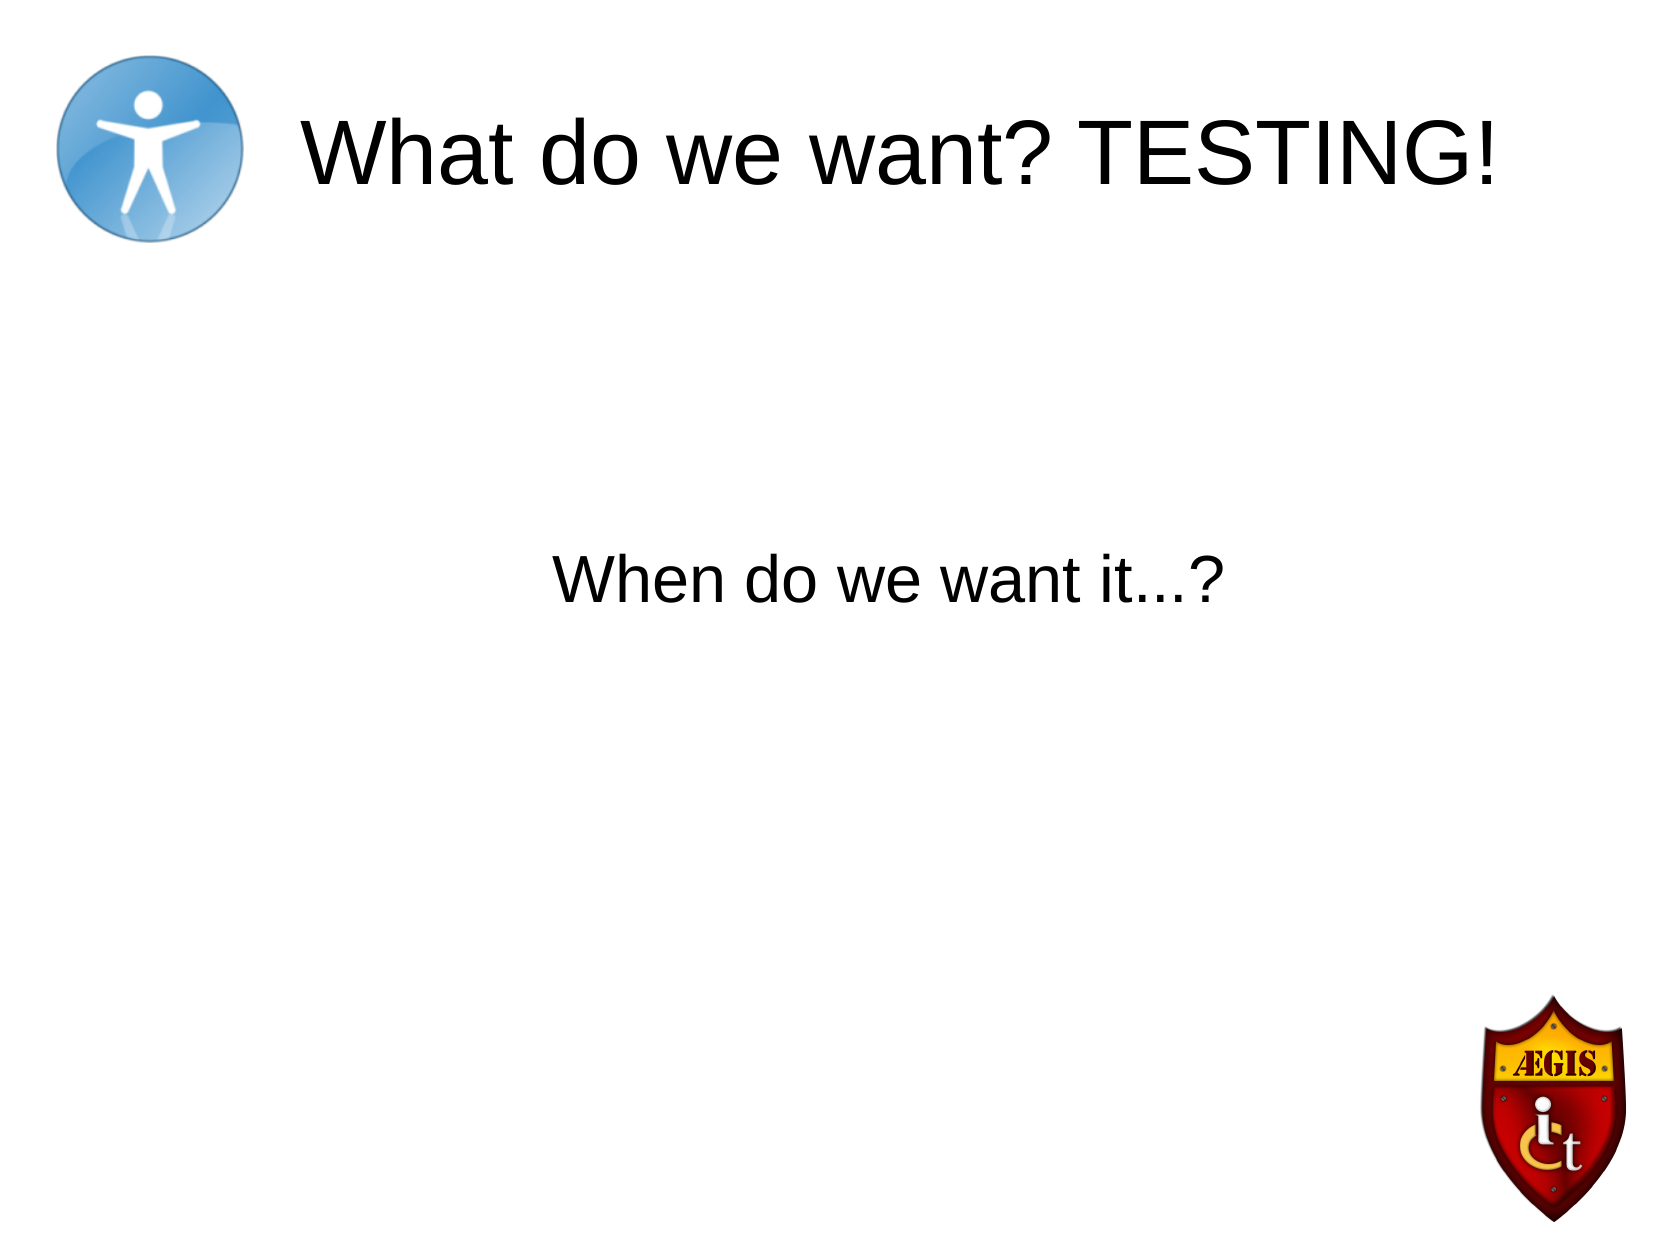

# What do we want? TESTING!
When do we want it...?